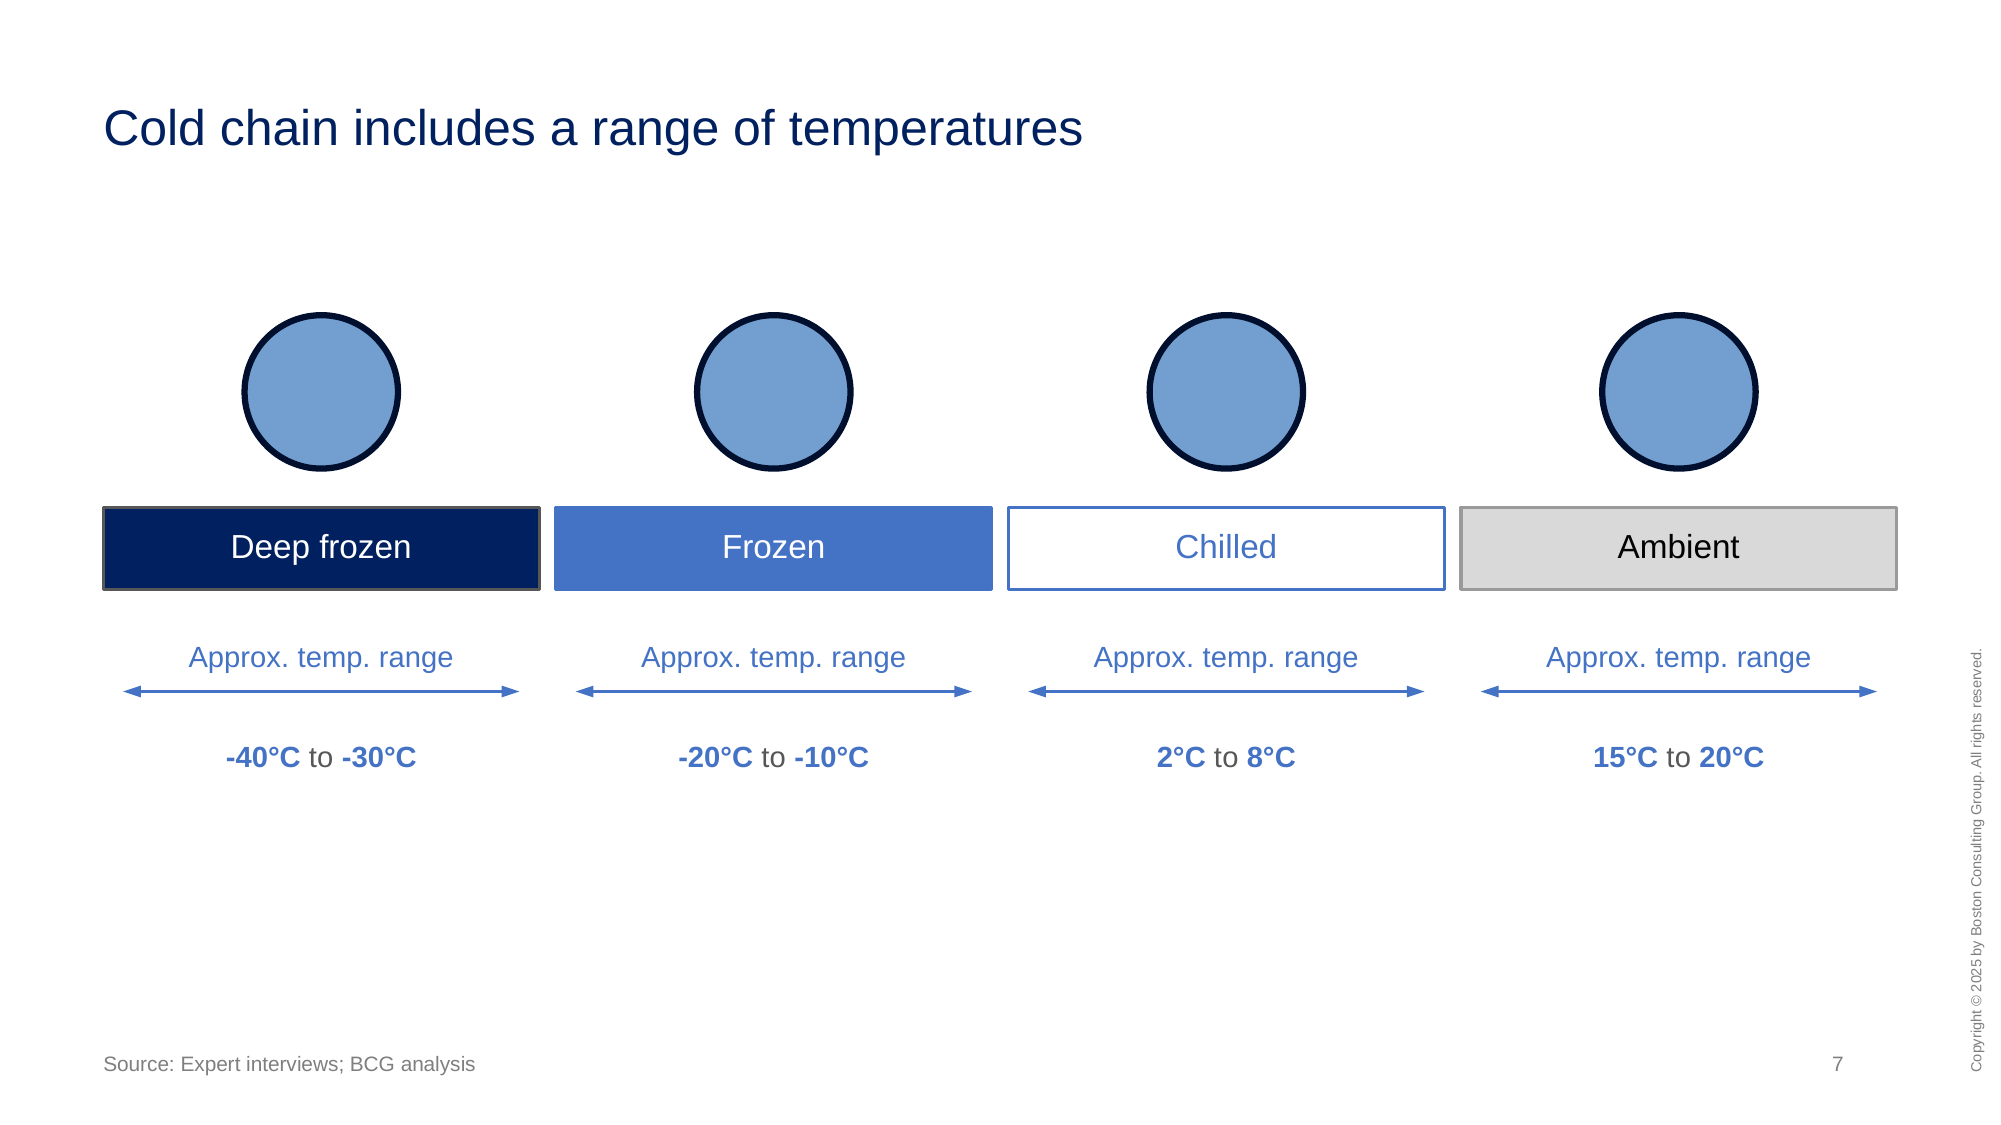

# Cold chain includes a range of temperatures
Deep frozen
Frozen
Chilled
Ambient
Approx. temp. range
Approx. temp. range
Approx. temp. range
Approx. temp. range
-40°C to -30°C
-20°C to -10°C
2°C to 8°C
15°C to 20°C
Source: Expert interviews; BCG analysis